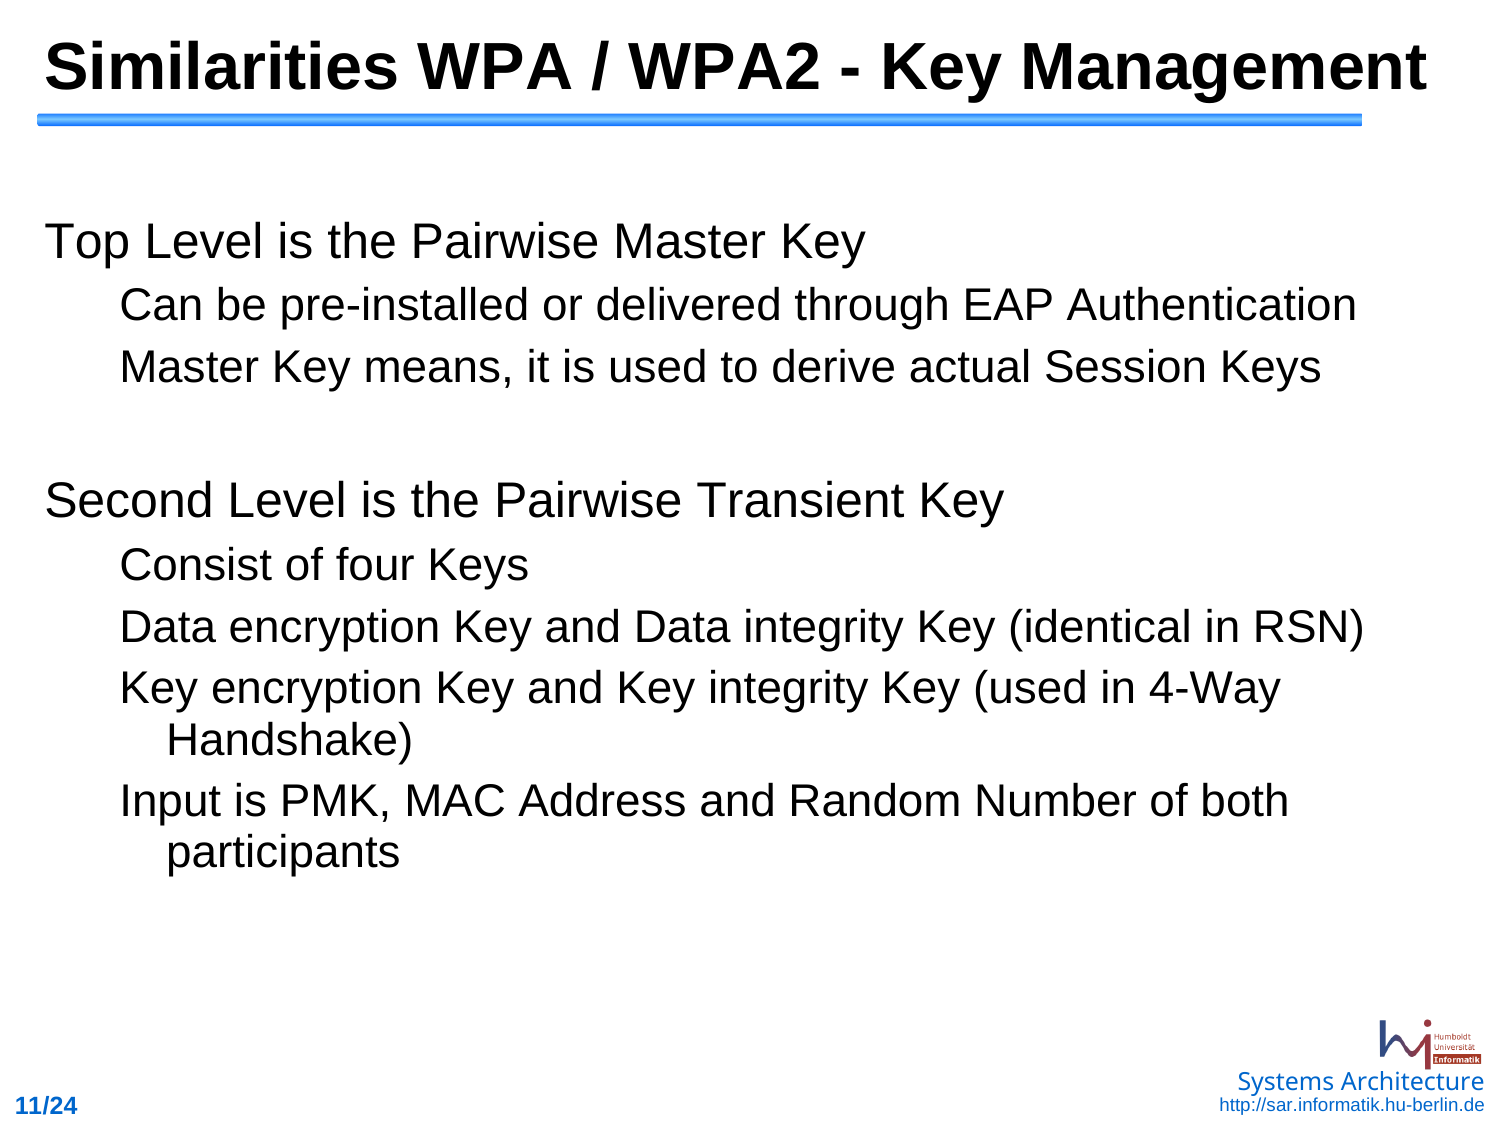

# Similarities WPA / WPA2 - Key Management
Top Level is the Pairwise Master Key
Can be pre-installed or delivered through EAP Authentication
Master Key means, it is used to derive actual Session Keys
Second Level is the Pairwise Transient Key
Consist of four Keys
Data encryption Key and Data integrity Key (identical in RSN)
Key encryption Key and Key integrity Key (used in 4-Way Handshake)
Input is PMK, MAC Address and Random Number of both participants